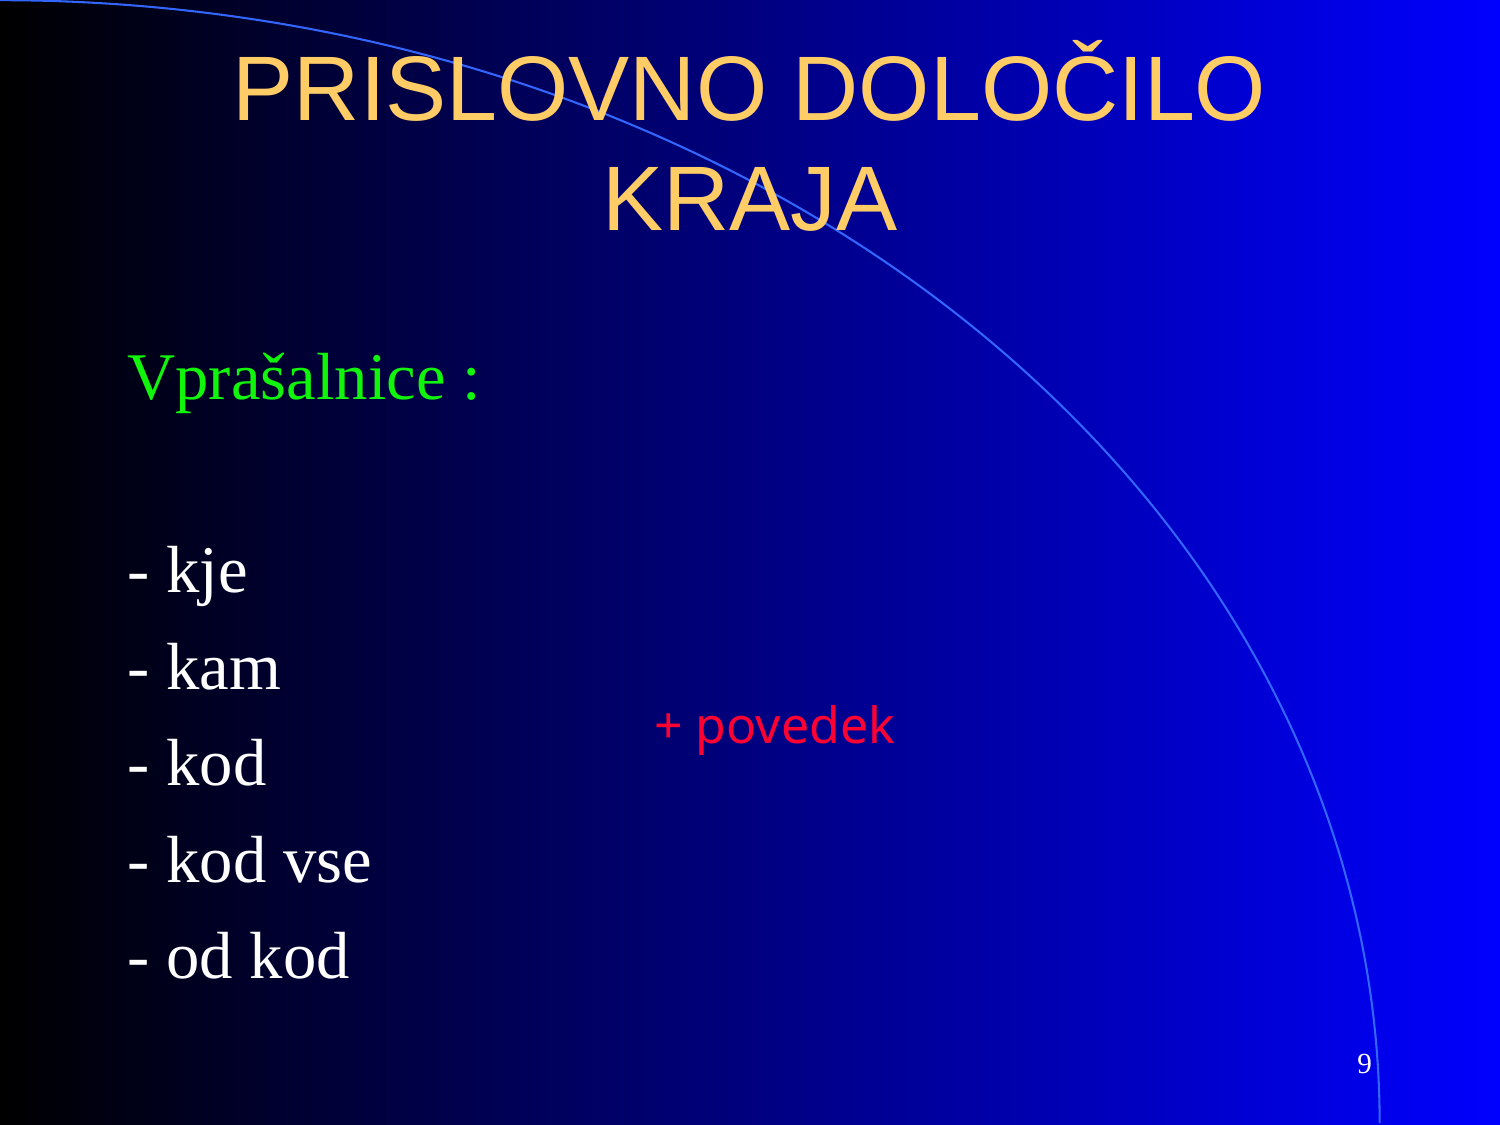

# PRISLOVNO DOLOČILO KRAJA
Vprašalnice :
- kje
- kam
- kod
- kod vse
- od kod
+ povedek